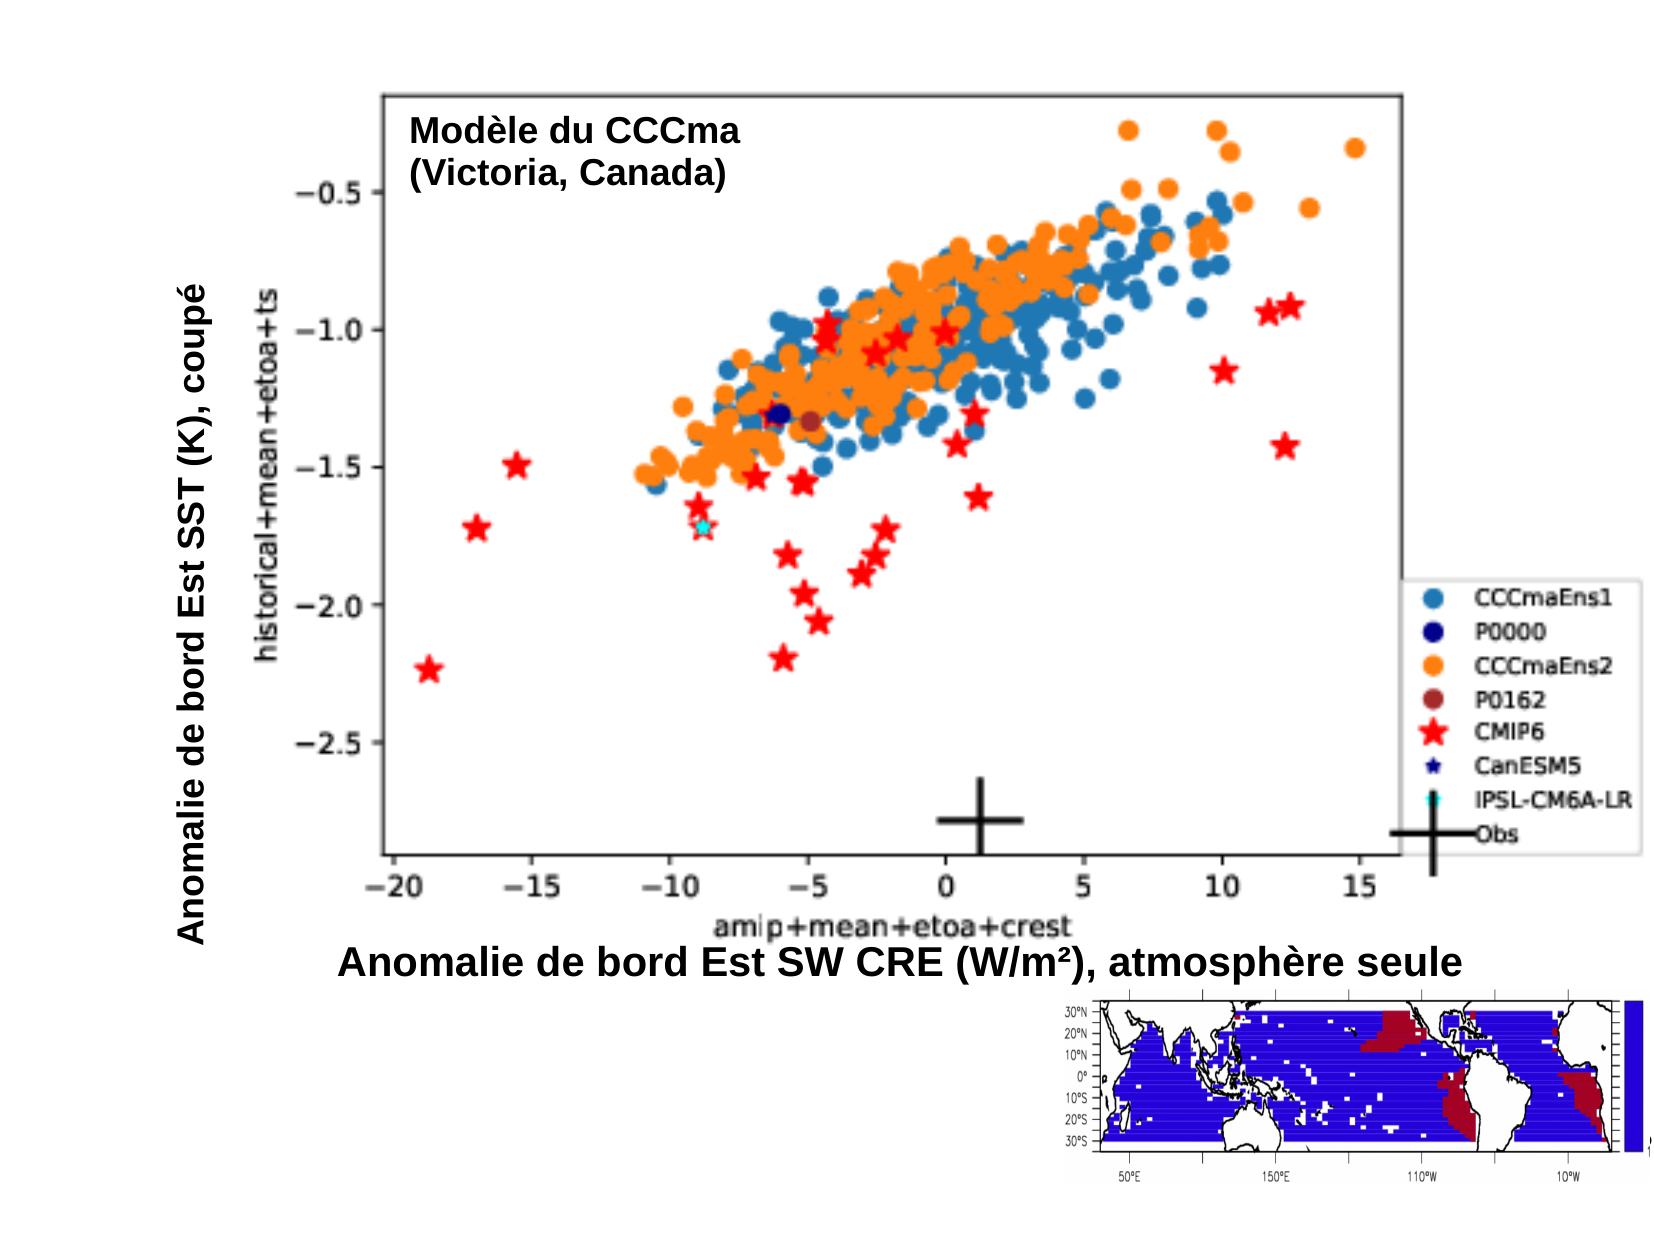

Modèle du CCCma
(Victoria, Canada)
Anomalie de bord Est SST (K), coupé
Anomalie de bord Est SW CRE (W/m²), atmosphère seule
25